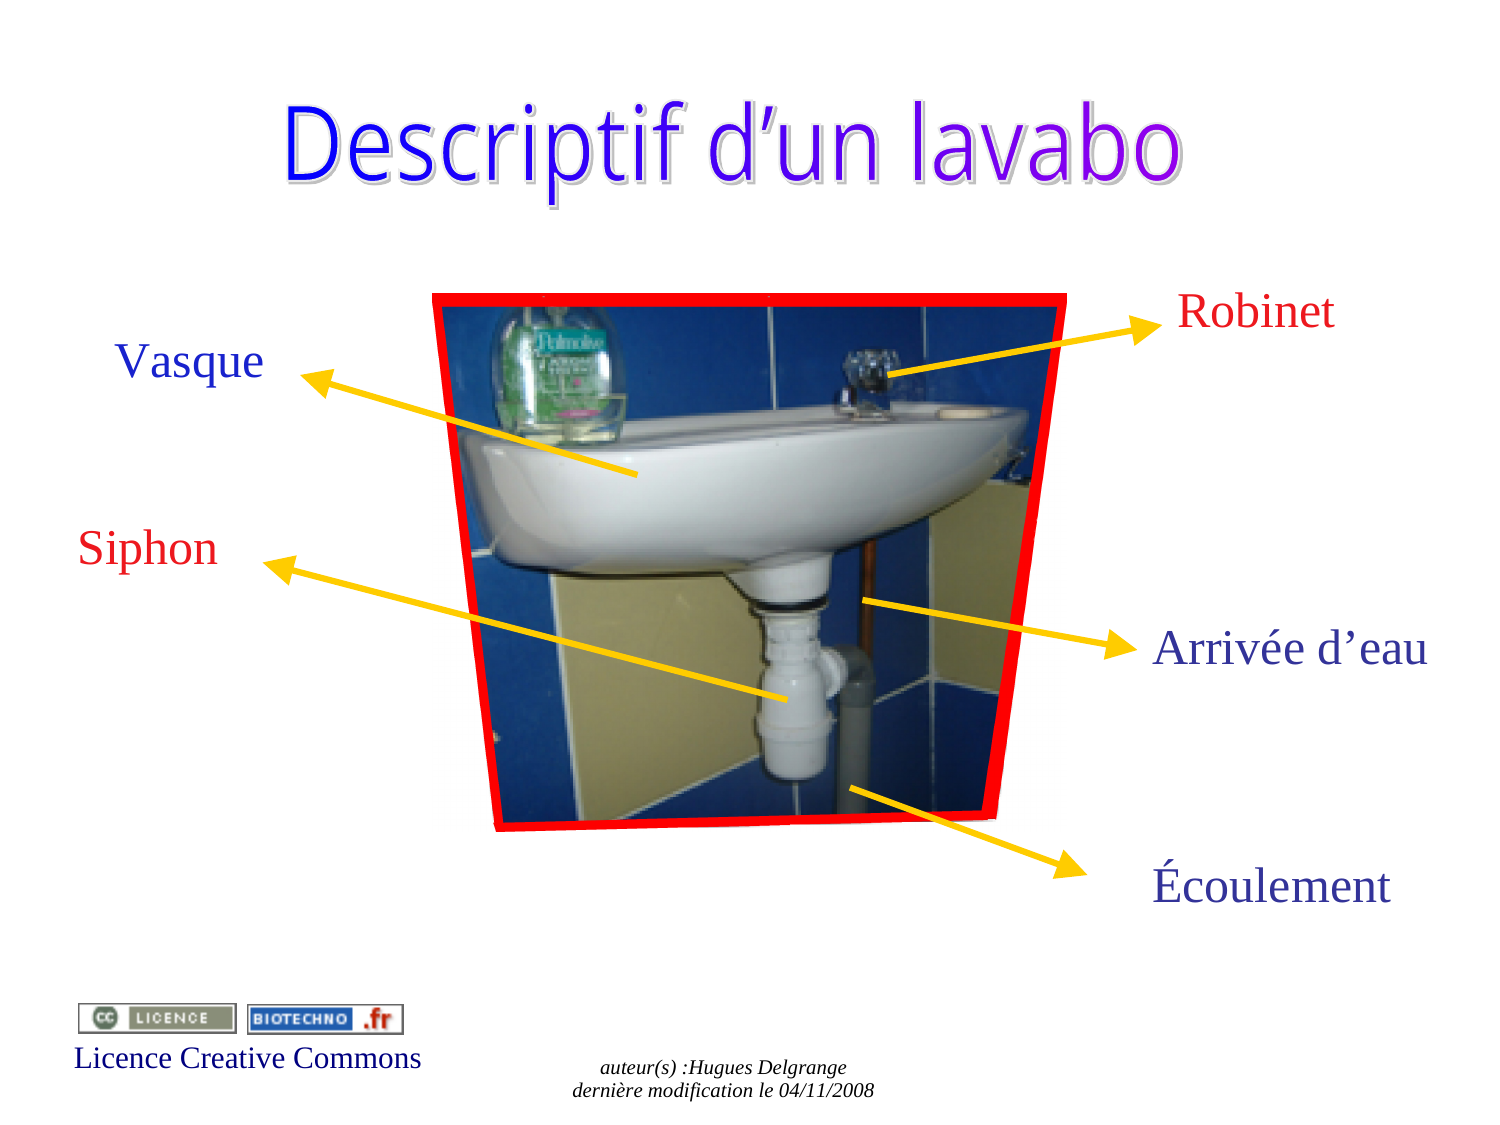

Descriptif d’un lavabo
Robinet
Vasque
Siphon
Arrivée d’eau
Écoulement
Licence Creative Commons
auteur(s) :Hugues Delgrange
dernière modification le 04/11/2008